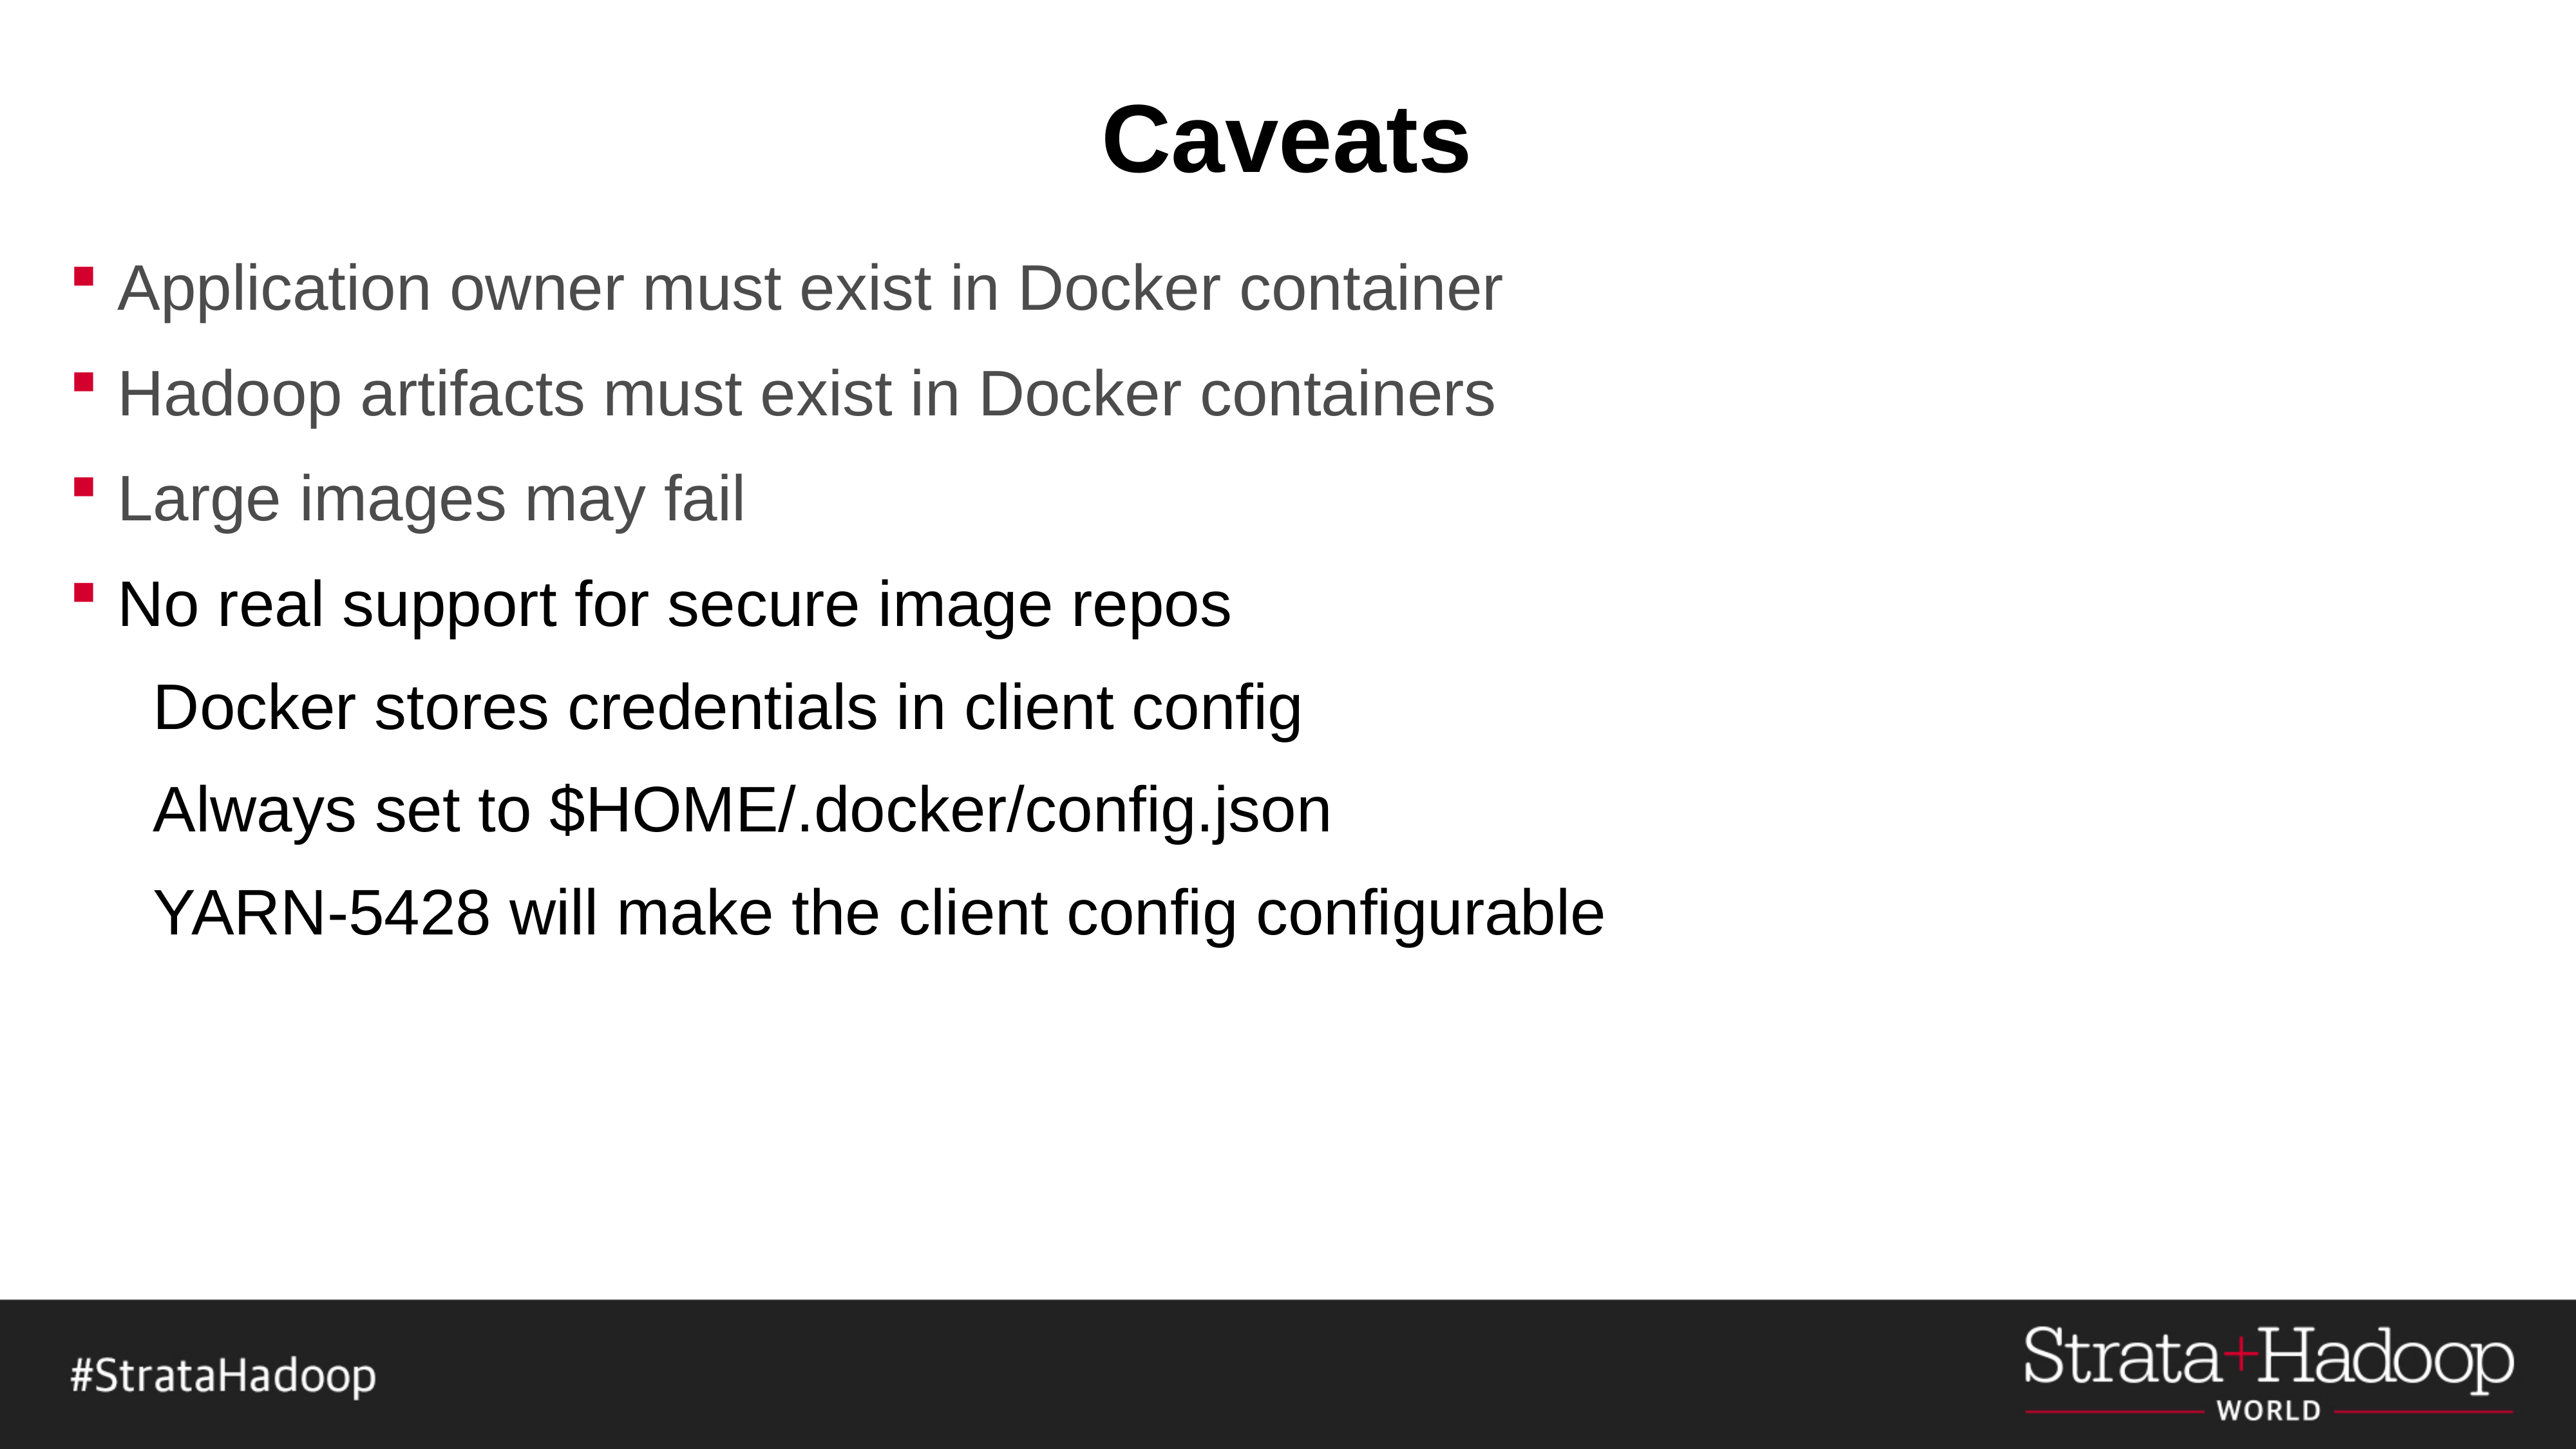

# Caveats
Application owner must exist in Docker container
Hadoop artifacts must exist in Docker containers
Large images may fail
No real support for secure image repos
Docker stores credentials in client config
Always set to $HOME/.docker/config.json
YARN-5428 will make the client config configurable